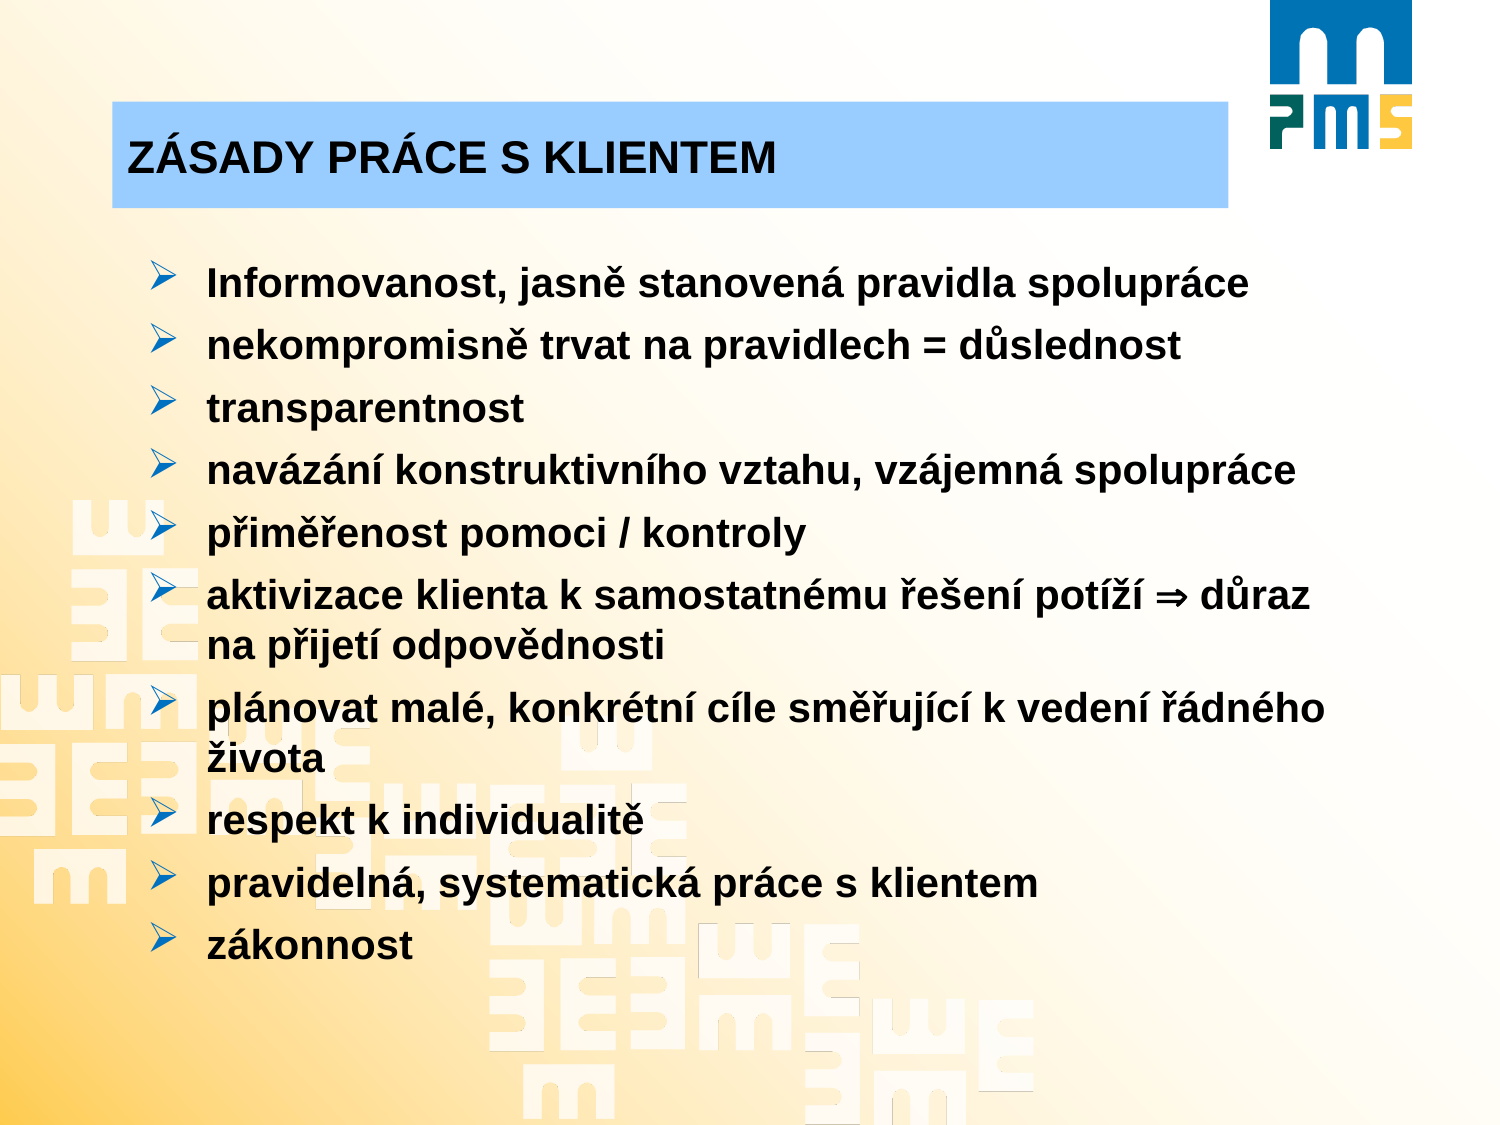

# ZÁSADY PRÁCE S KLIENTEM
Informovanost, jasně stanovená pravidla spolupráce
nekompromisně trvat na pravidlech = důslednost
transparentnost
navázání konstruktivního vztahu, vzájemná spolupráce
přiměřenost pomoci / kontroly
aktivizace klienta k samostatnému řešení potíží  důraz na přijetí odpovědnosti
plánovat malé, konkrétní cíle směřující k vedení řádného života
respekt k individualitě
pravidelná, systematická práce s klientem
zákonnost